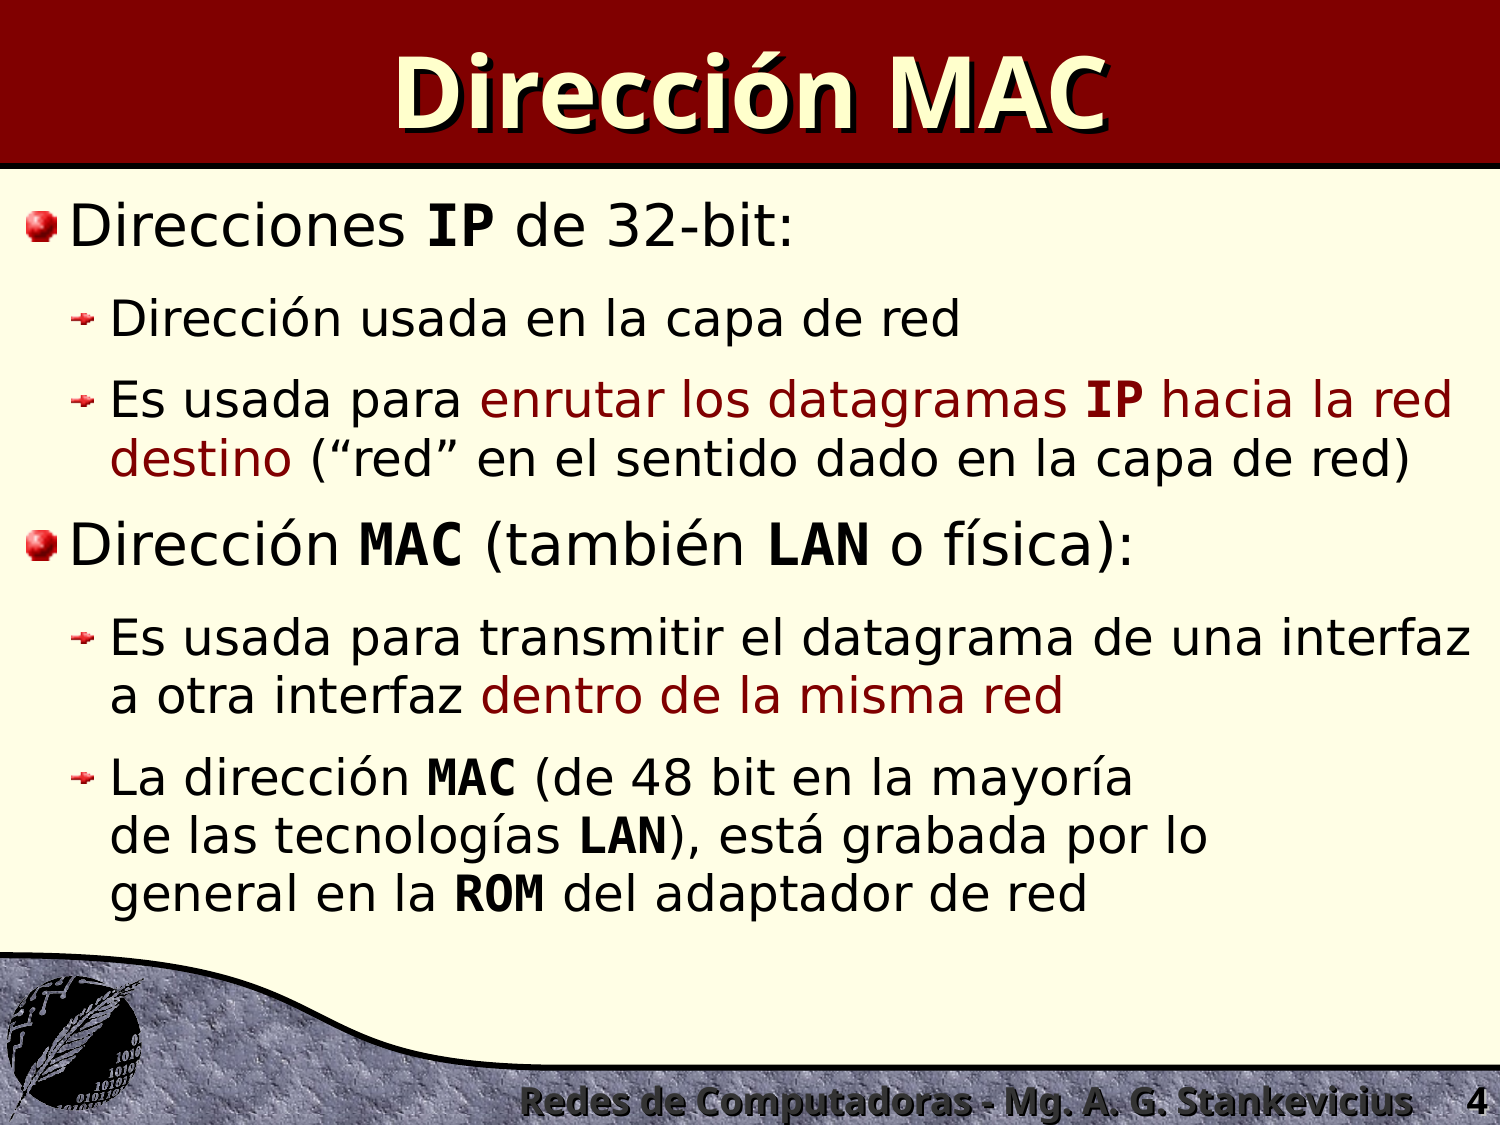

# Dirección MAC
Direcciones IP de 32-bit:
Dirección usada en la capa de red
Es usada para enrutar los datagramas IP hacia la red destino (“red” en el sentido dado en la capa de red)
Dirección MAC (también LAN o física):
Es usada para transmitir el datagrama de una interfaz a otra interfaz dentro de la misma red
La dirección MAC (de 48 bit en la mayoría
de las tecnologías LAN), está grabada por lo
general en la ROM del adaptador de red
4